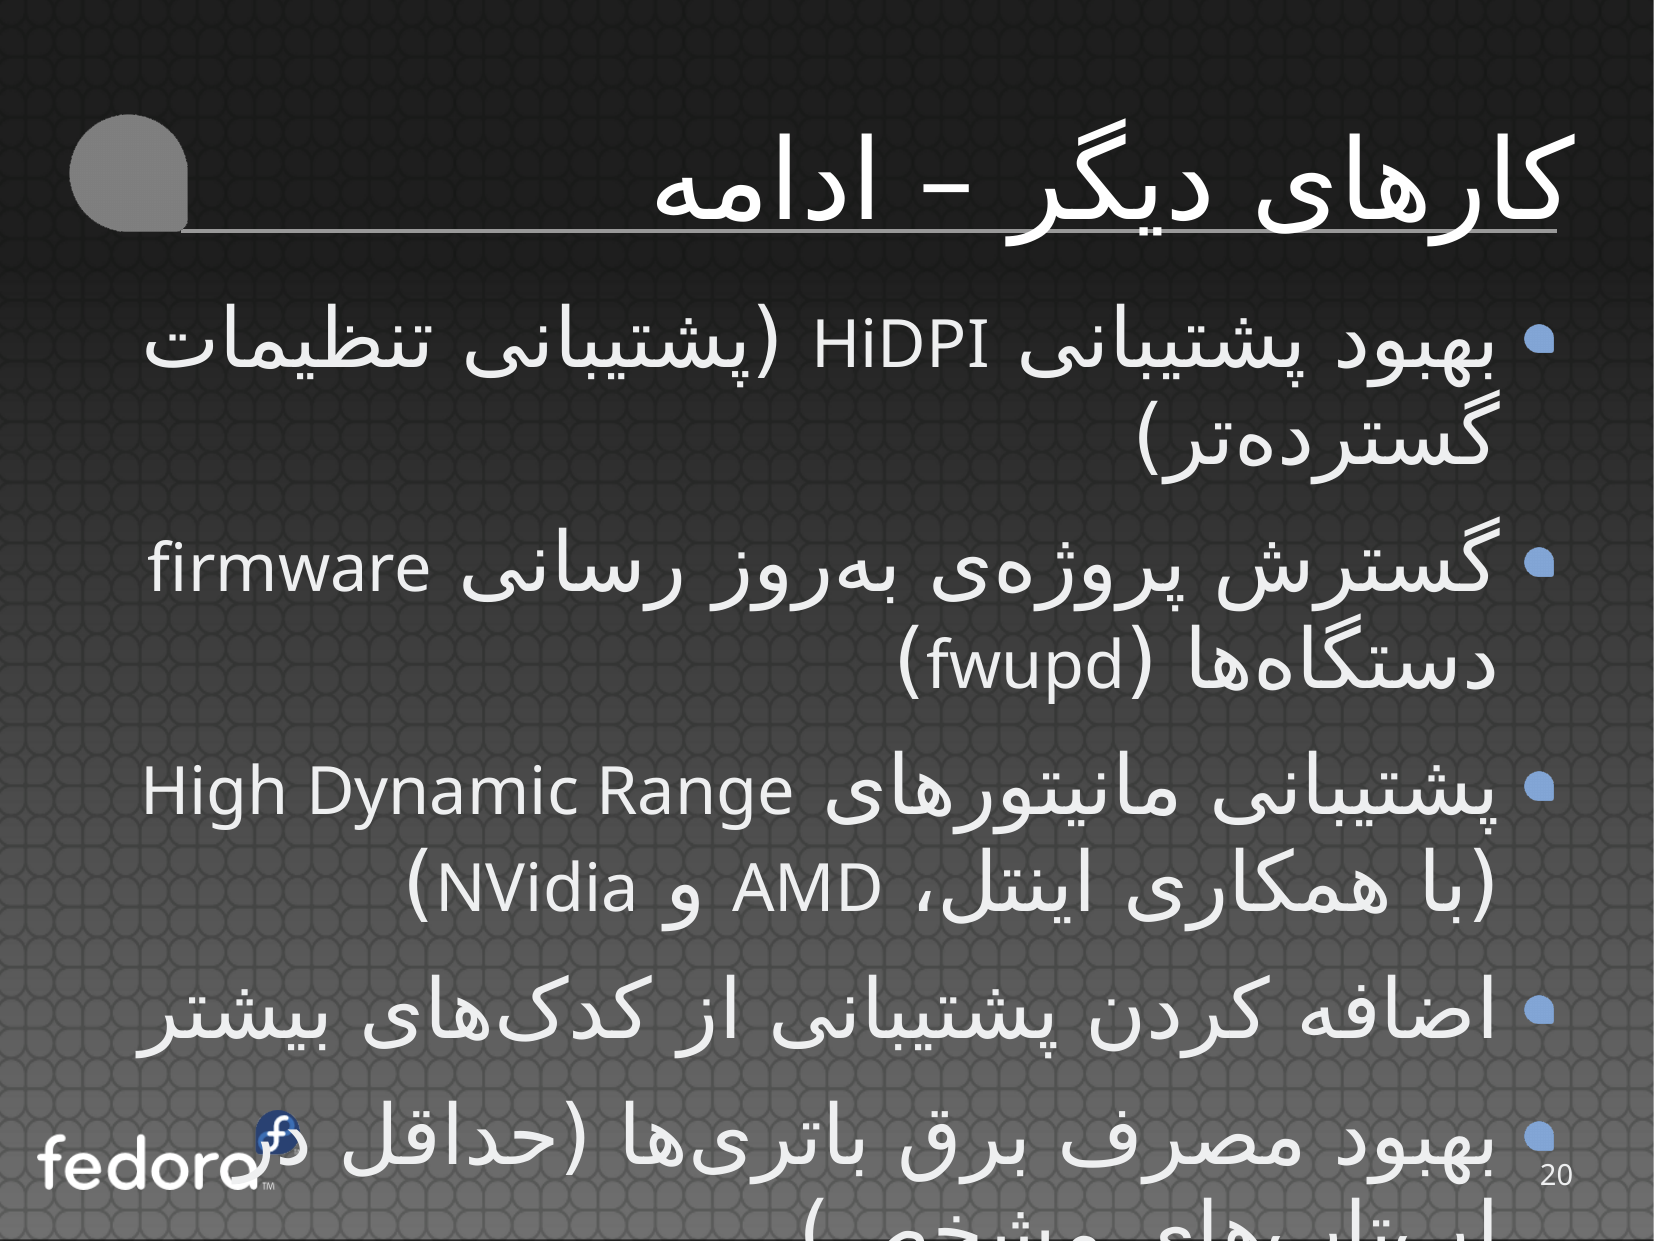

# کارهای دیگر – ادامه
بهبود پشتیبانی HiDPI (پشتیبانی تنظیمات گسترده‌تر)
گسترش پروژه‌ی به‌روز رسانی firmware دستگاه‌ها (fwupd)
پشتیبانی مانیتورهای High Dynamic Range (با همکاری اینتل، AMD و NVidia)
اضافه کردن پشتیبانی از کدک‌های بیشتر
بهبود مصرف برق باتری‌ها (حداقل در لپ‌تاپ‌های مشخص)